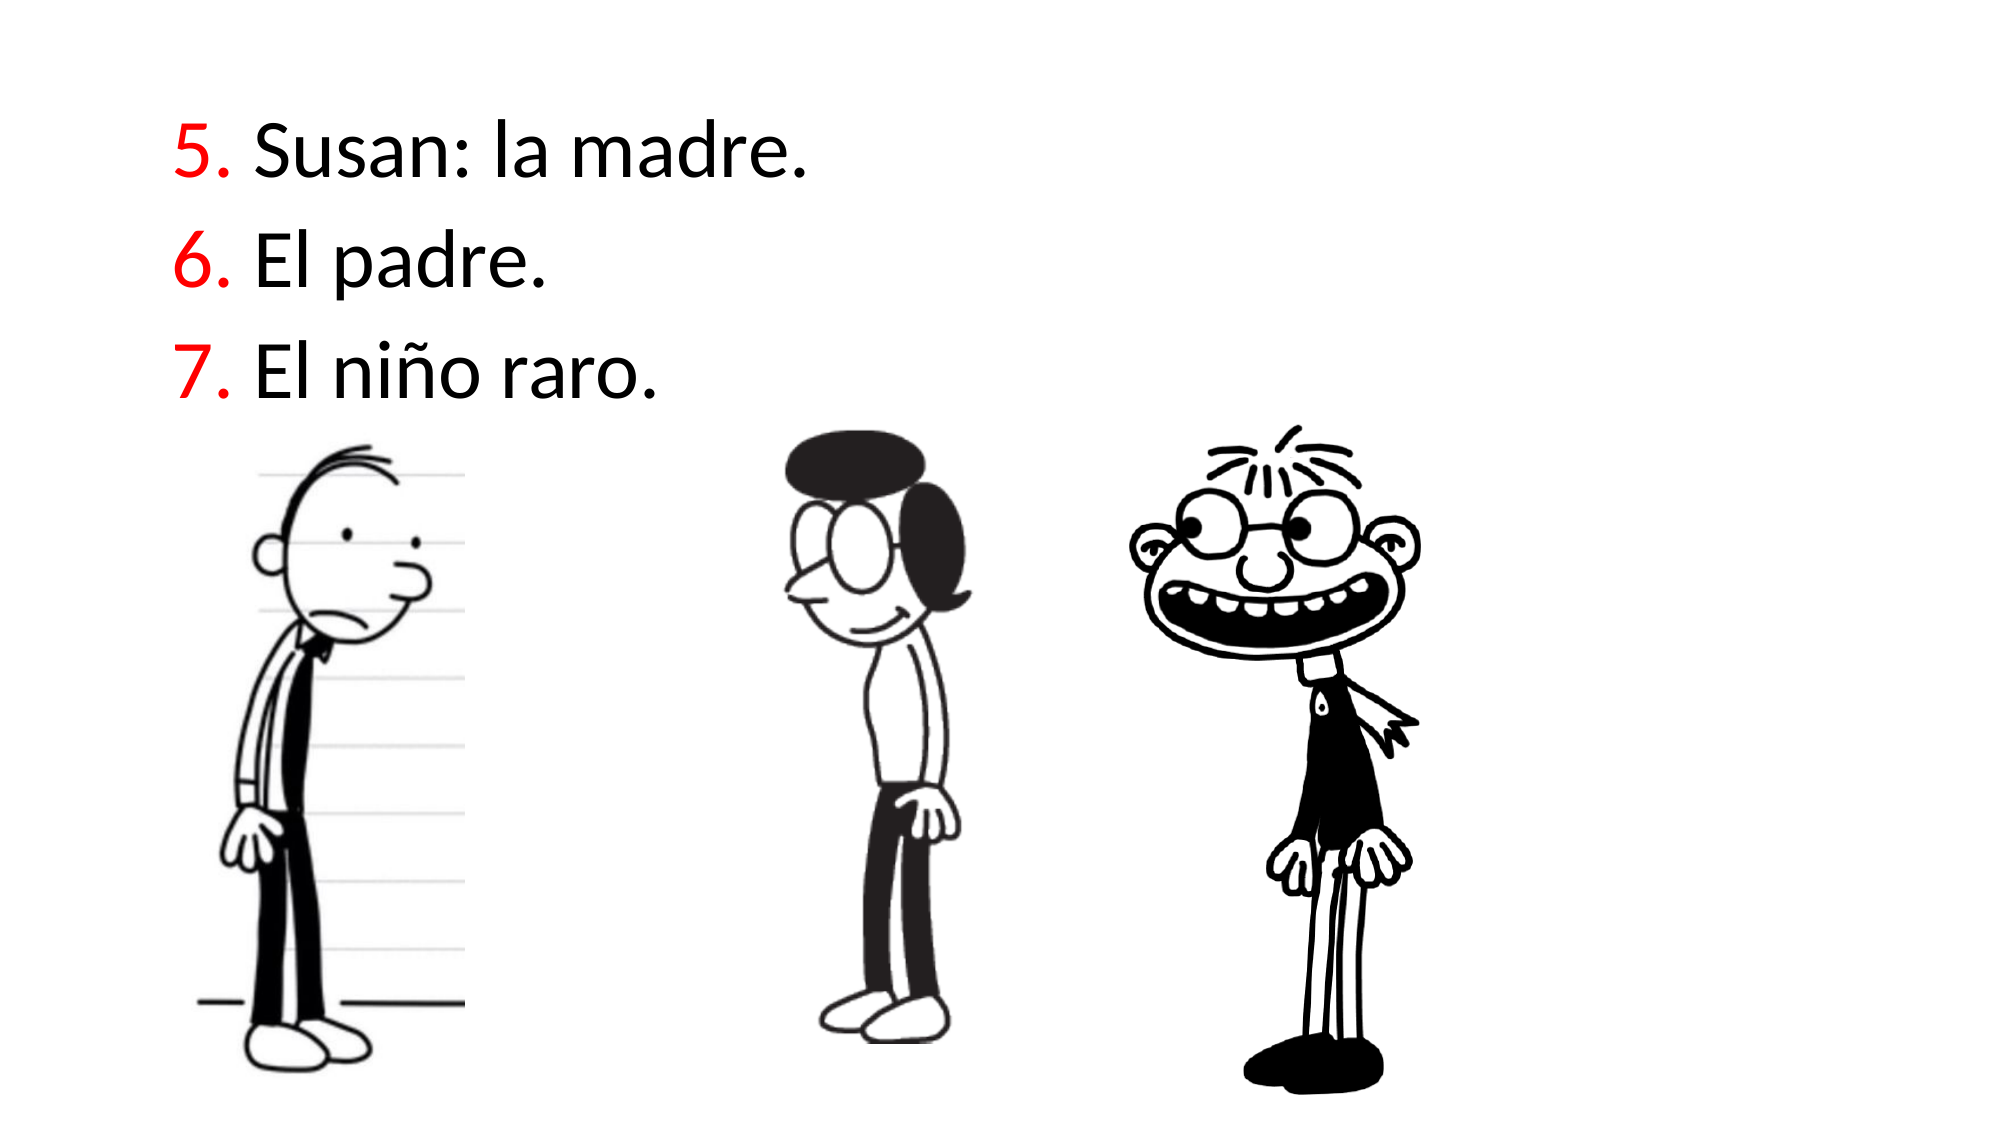

5. Susan: la madre.
 6. El padre.
 7. El niño raro.
#